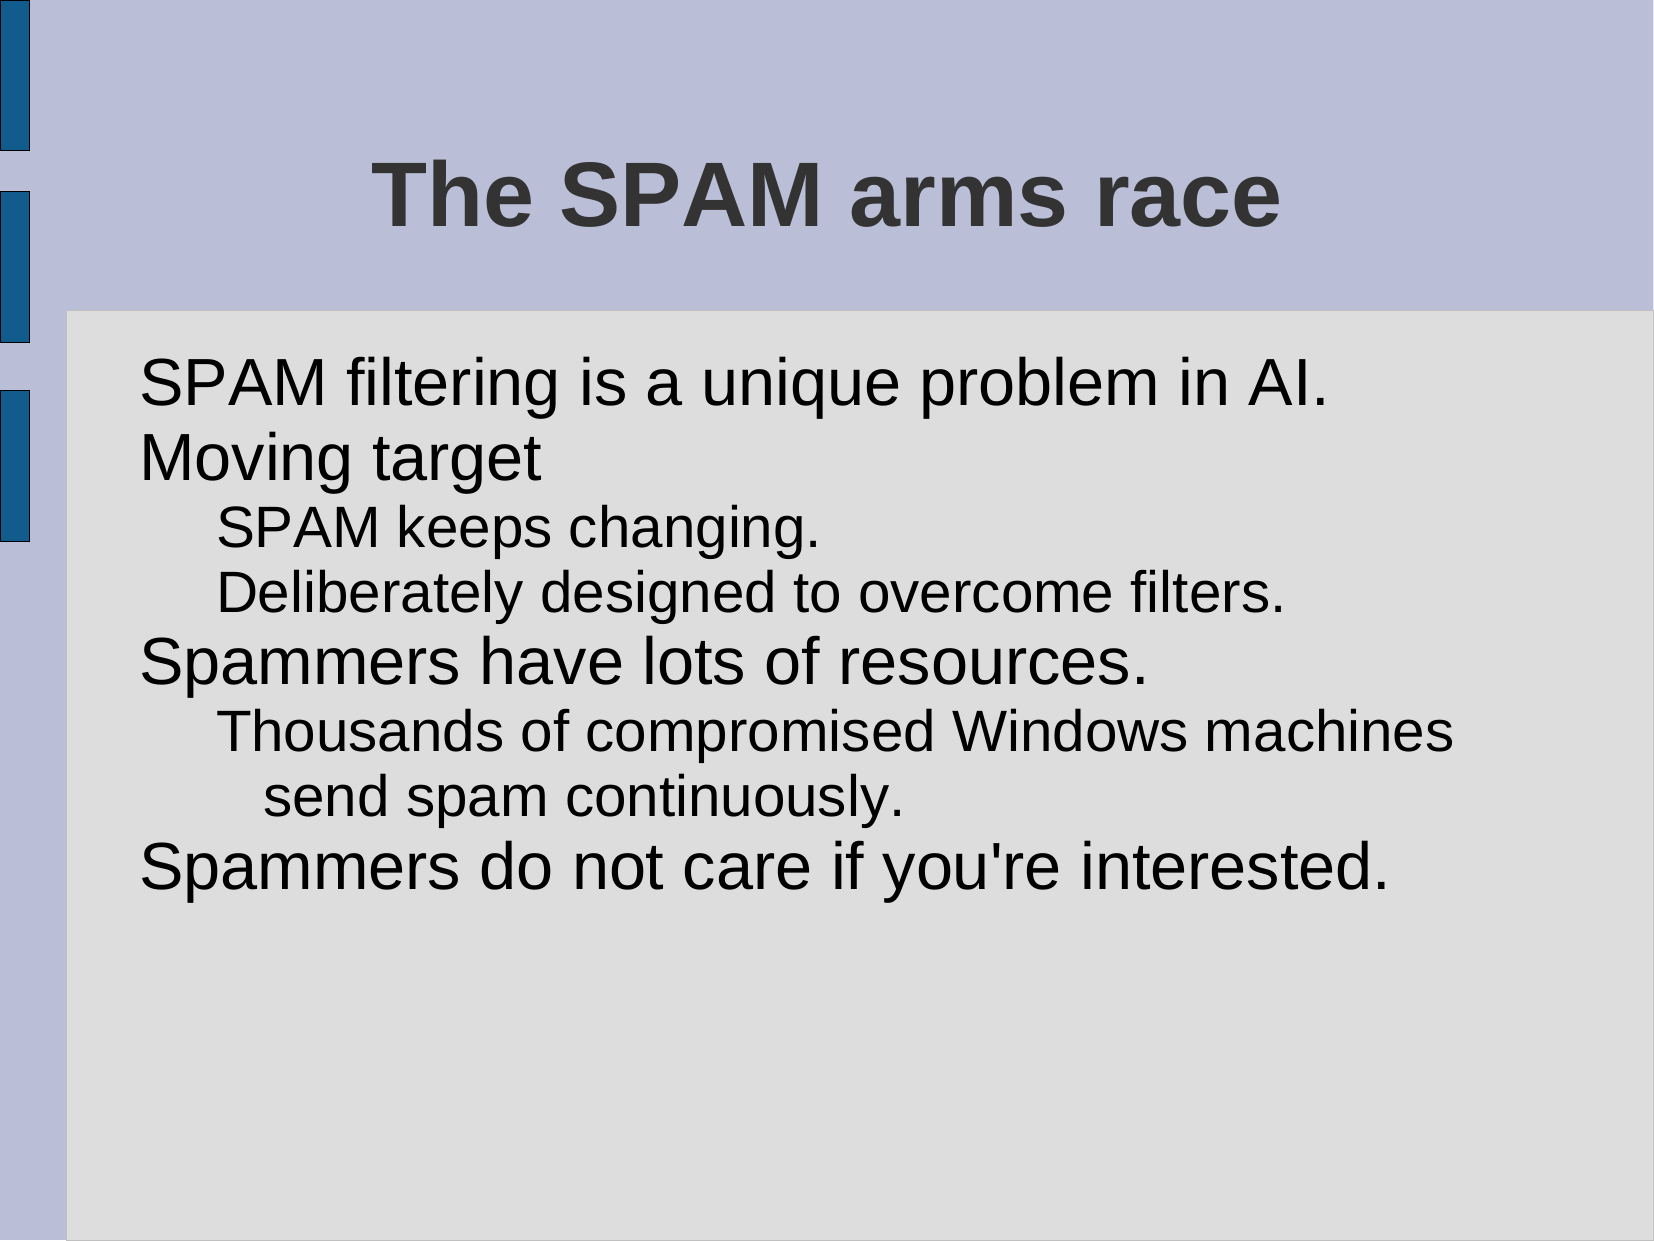

# The SPAM arms race
SPAM filtering is a unique problem in AI.
Moving target
SPAM keeps changing.
Deliberately designed to overcome filters.
Spammers have lots of resources.
Thousands of compromised Windows machines send spam continuously.
Spammers do not care if you're interested.